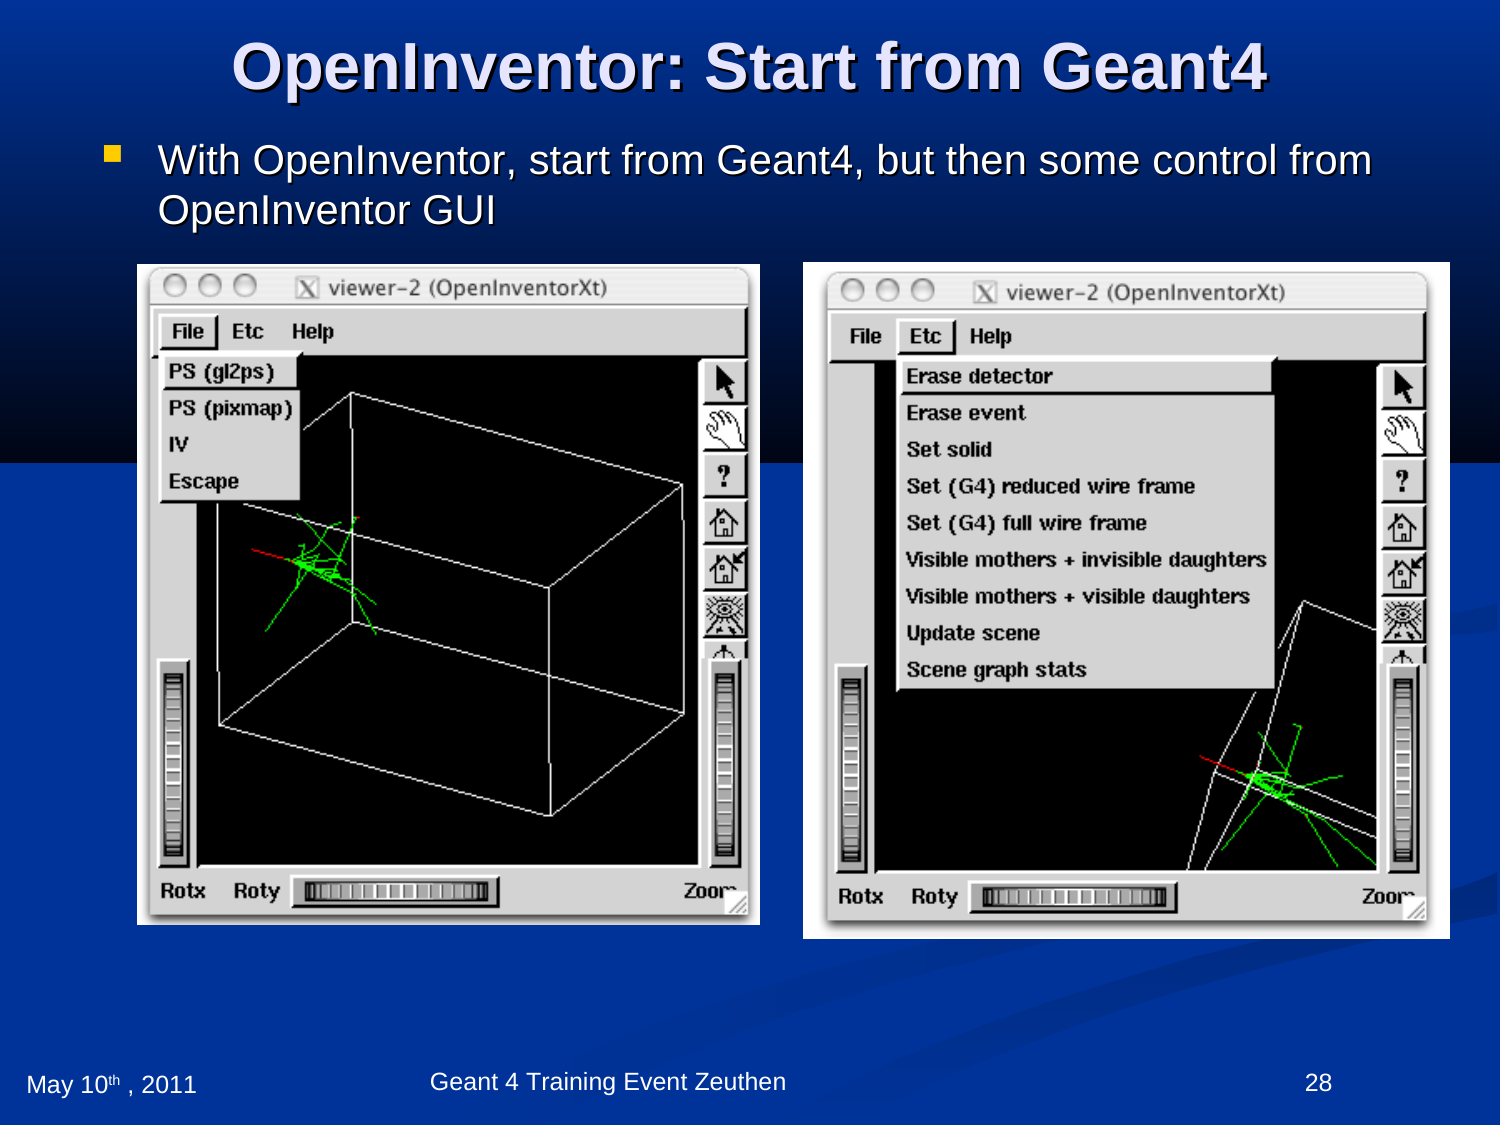

# OpenInventor: Start from Geant4
With OpenInventor, start from Geant4, but then some control from OpenInventor GUI
Introduction to Geant4 Visualization J. Perl
10 January 2011
28